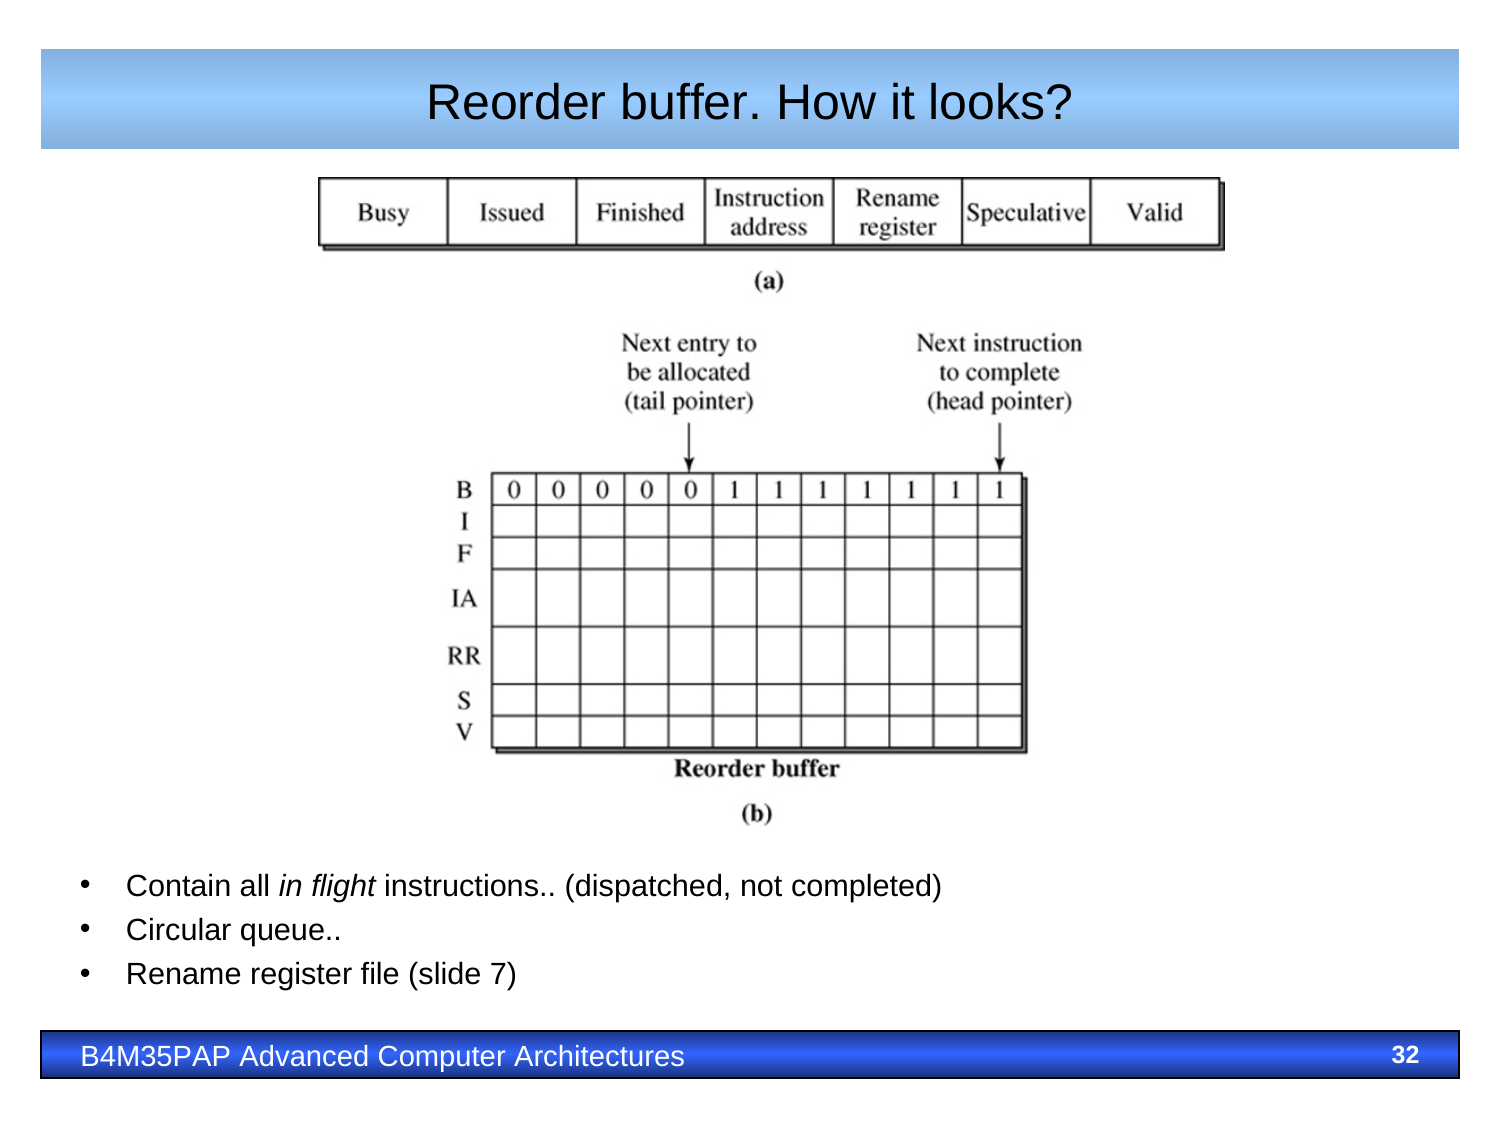

# Reorder buffer. How it looks?
Contain all in flight instructions.. (dispatched, not completed)
Circular queue..
Rename register file (slide 7)